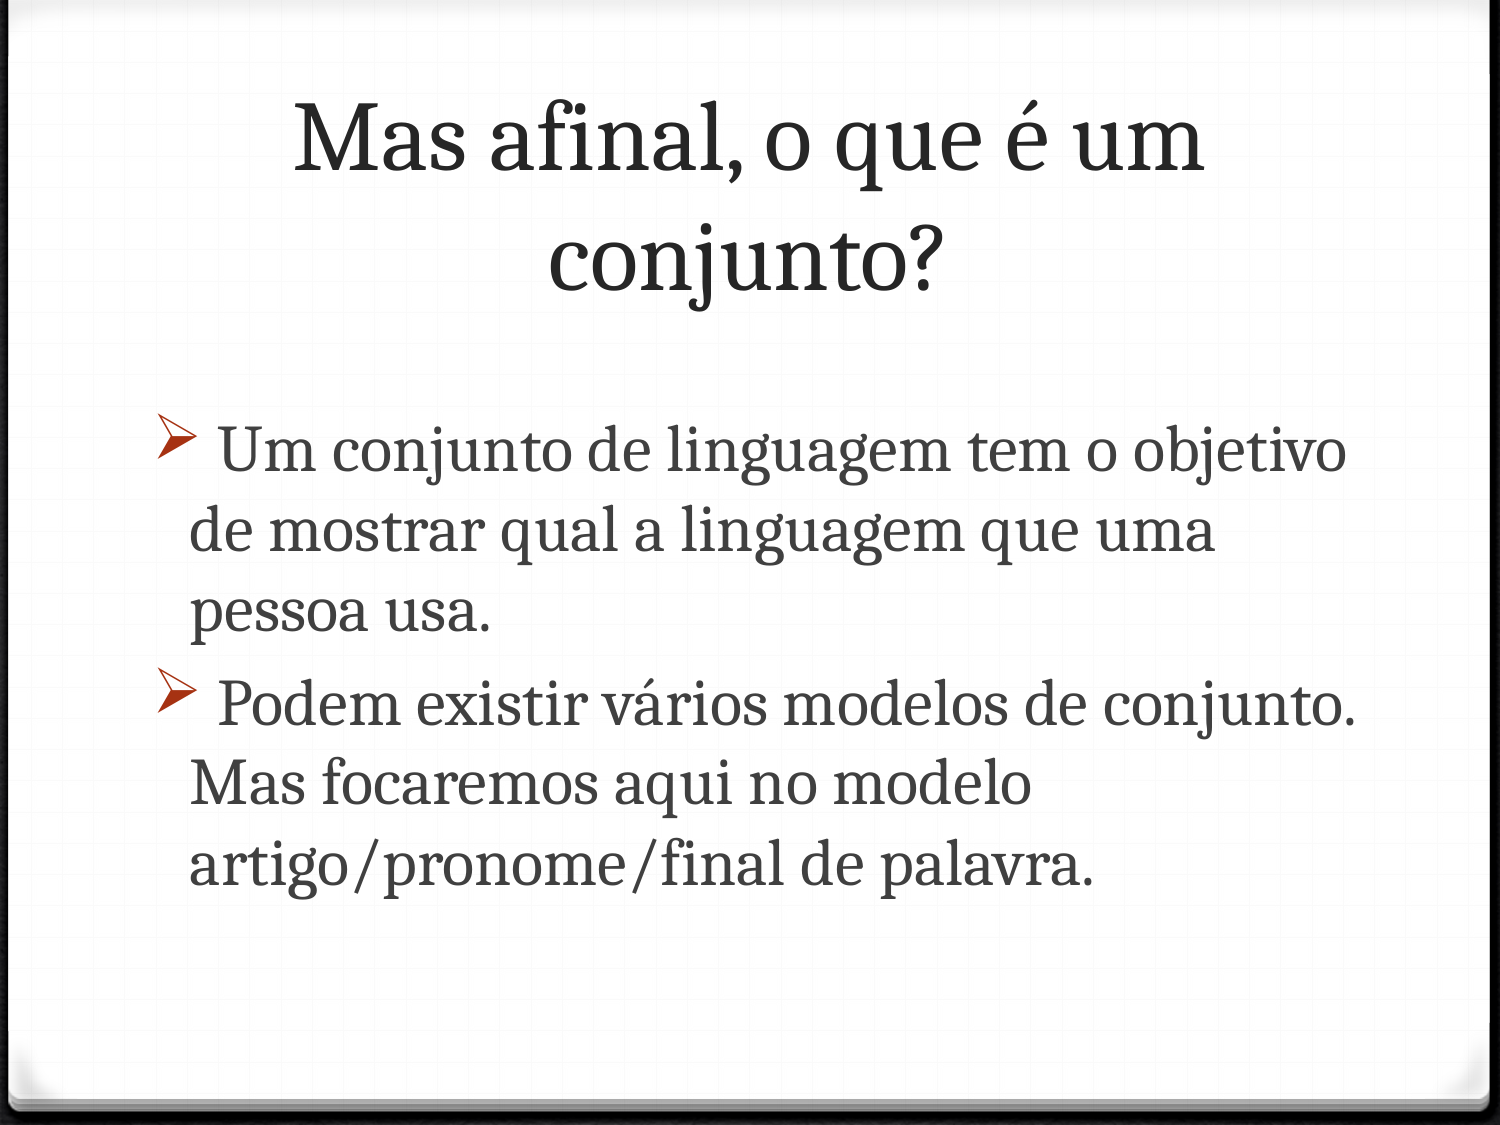

# Mas afinal, o que é um conjunto?
 Um conjunto de linguagem tem o objetivo de mostrar qual a linguagem que uma pessoa usa.
 Podem existir vários modelos de conjunto. Mas focaremos aqui no modelo artigo/pronome/final de palavra.